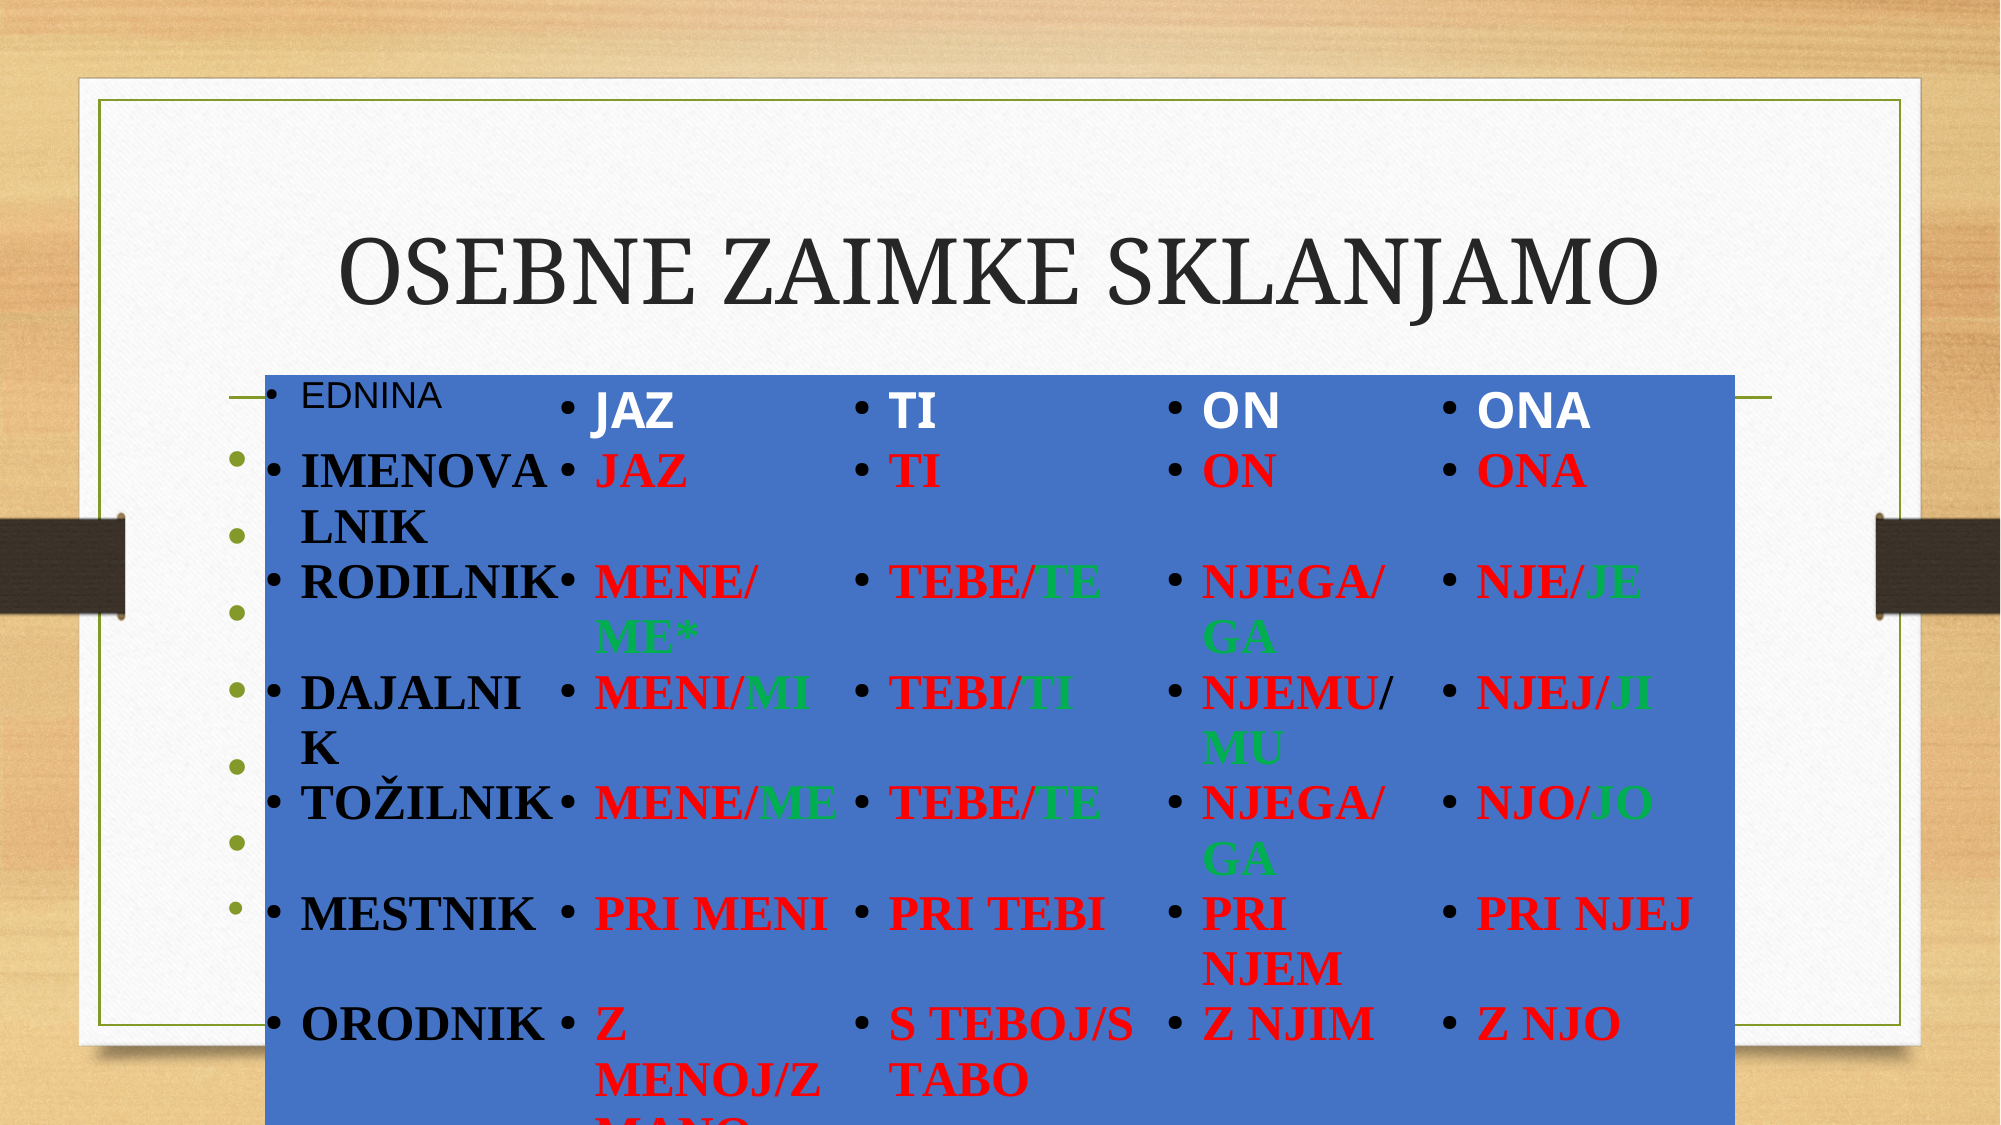

# OSEBNE ZAIMKE SKLANJAMO
| EDNINA | JAZ | TI | ON | ONA |
| --- | --- | --- | --- | --- |
| IMENOVALNIK | JAZ | TI | ON | ONA |
| RODILNIK | MENE/ME\* | TEBE/TE | NJEGA/GA | NJE/JE |
| DAJALNIK | MENI/MI | TEBI/TI | NJEMU/MU | NJEJ/JI |
| TOŽILNIK | MENE/ME | TEBE/TE | NJEGA/GA | NJO/JO |
| MESTNIK | PRI MENI | PRI TEBI | PRI NJEM | PRI NJEJ |
| ORODNIK | Z MENOJ/Z MANO | S TEBOJ/S TABO | Z NJIM | Z NJO |
*V rodilniku, dajalniku in tožilniku imamo tudi krajše oblike zaimkov.